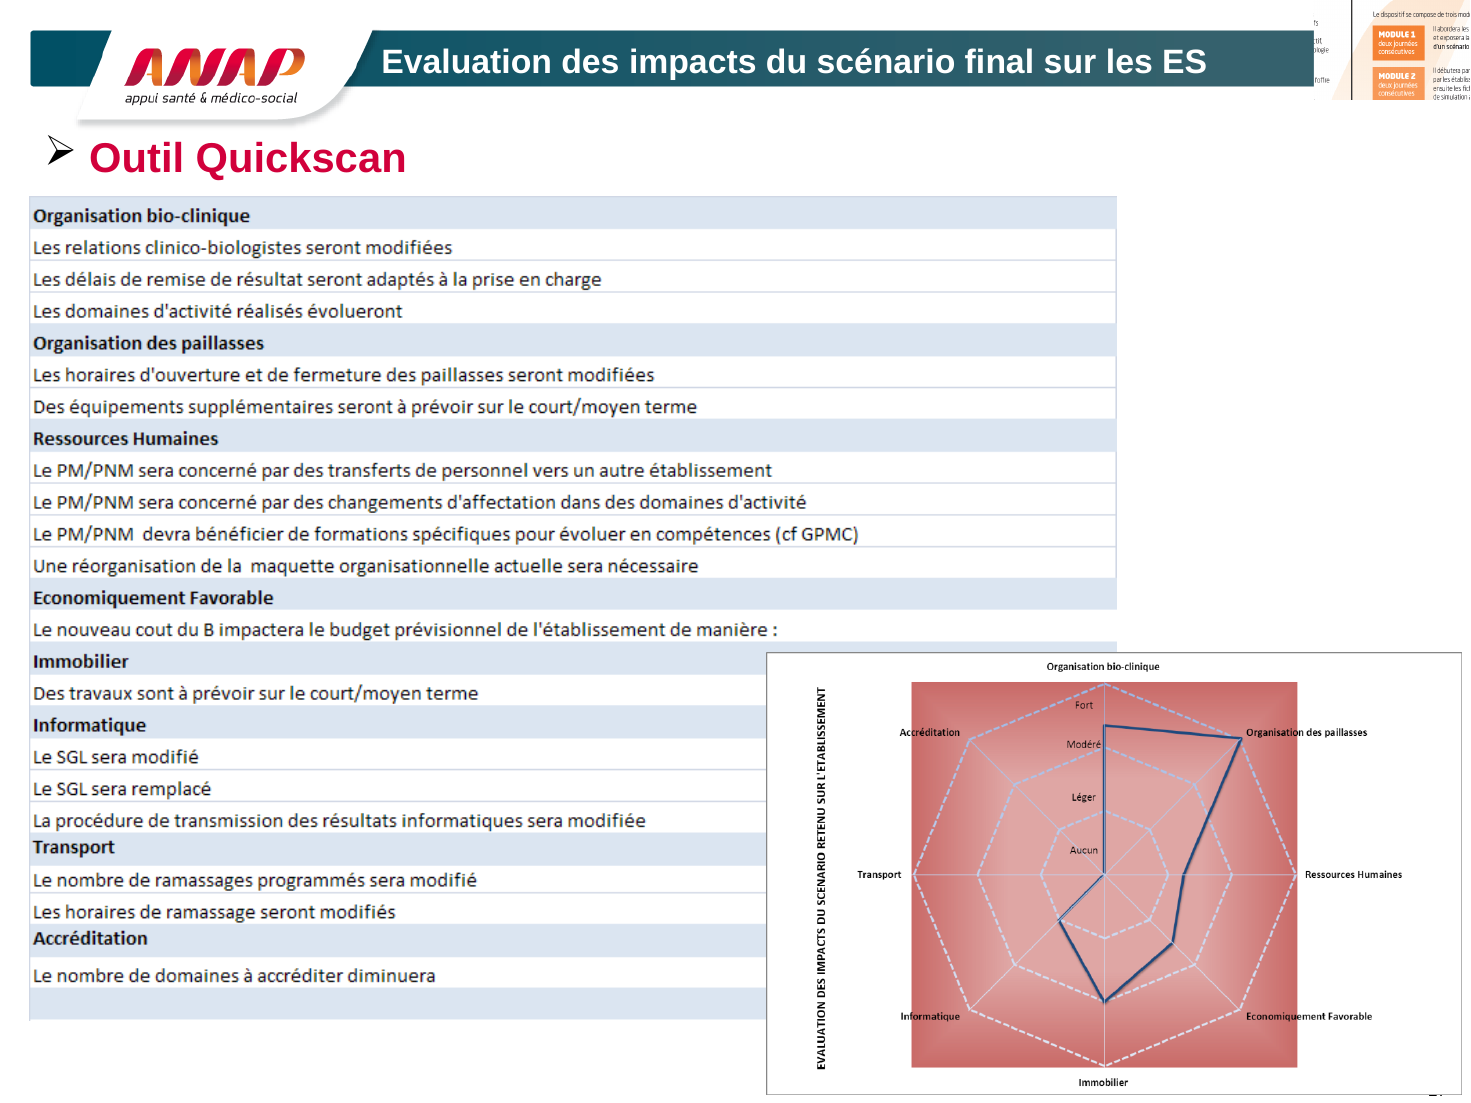

# Evaluation des impacts du scénario final sur les ES
 Outil Quickscan